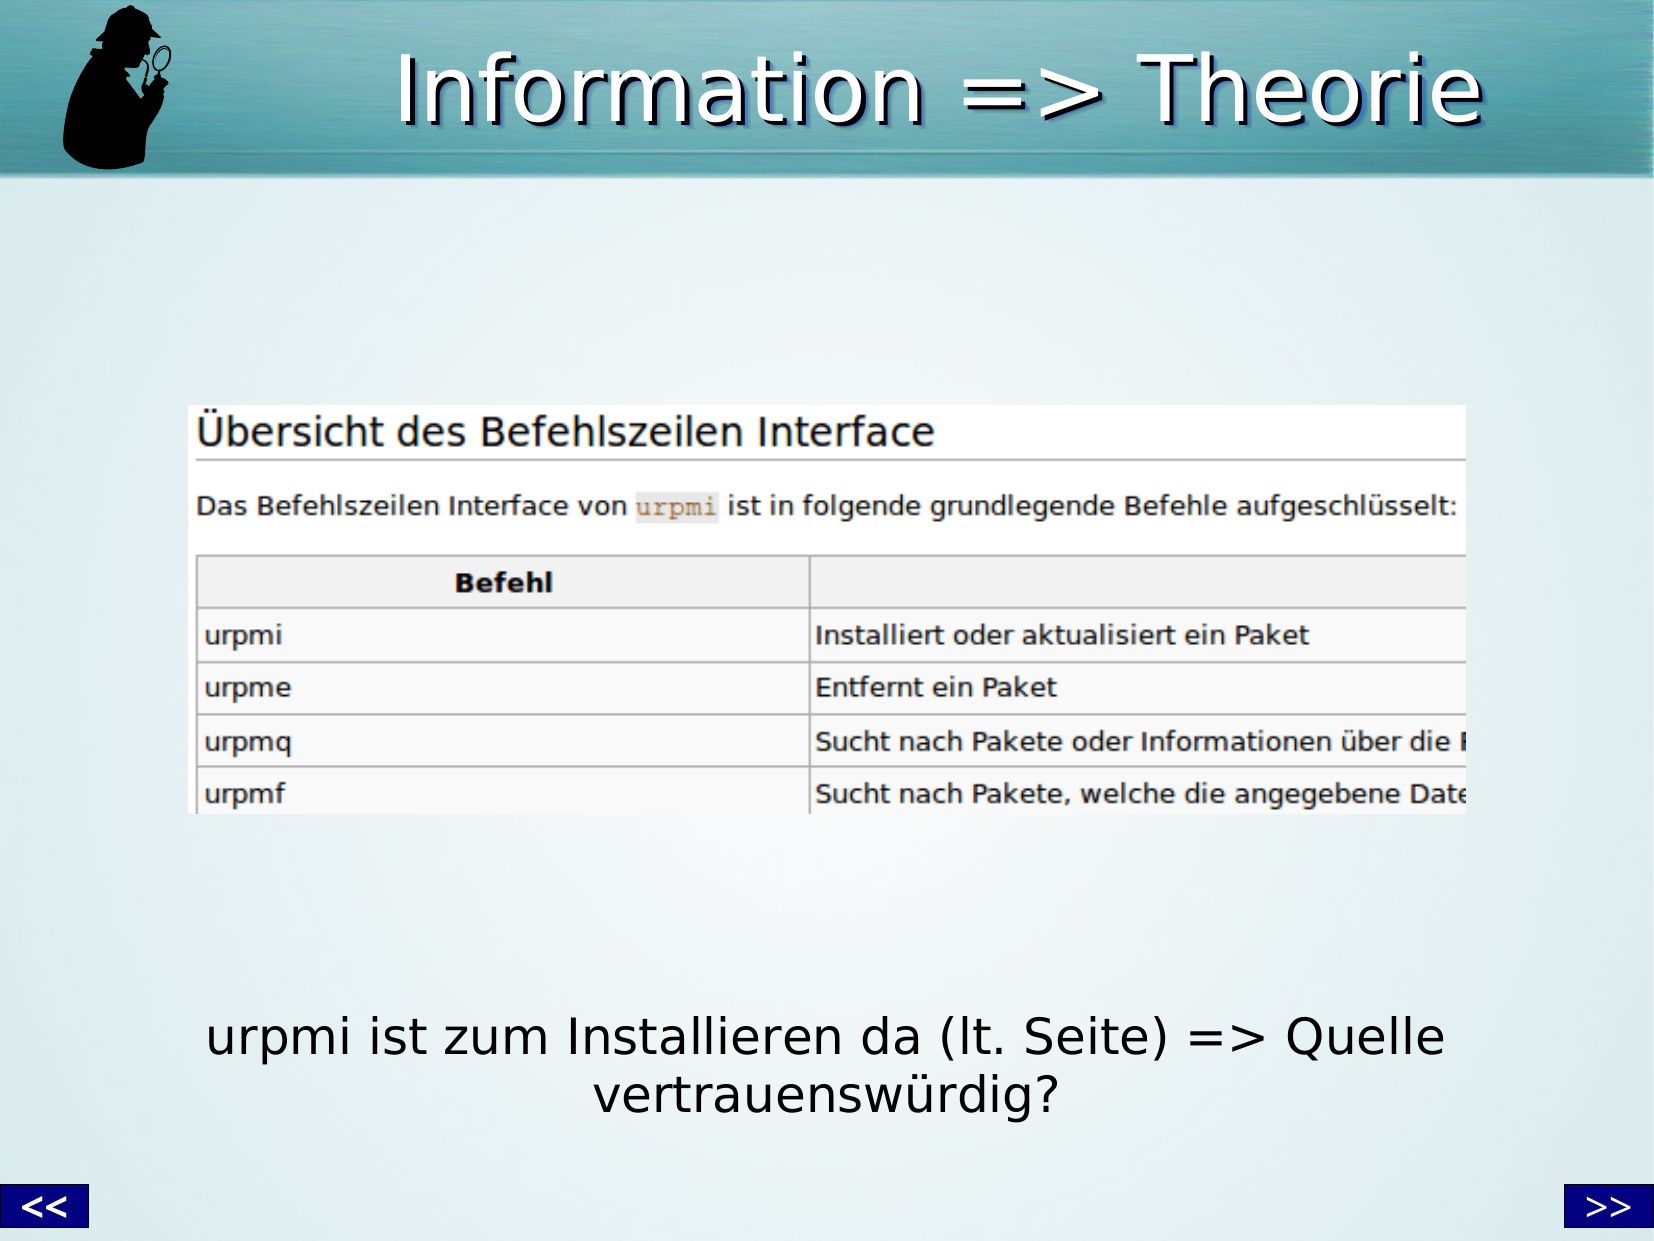

# Information => Theorie
urpmi ist zum Installieren da (lt. Seite) => Quelle vertrauenswürdig?